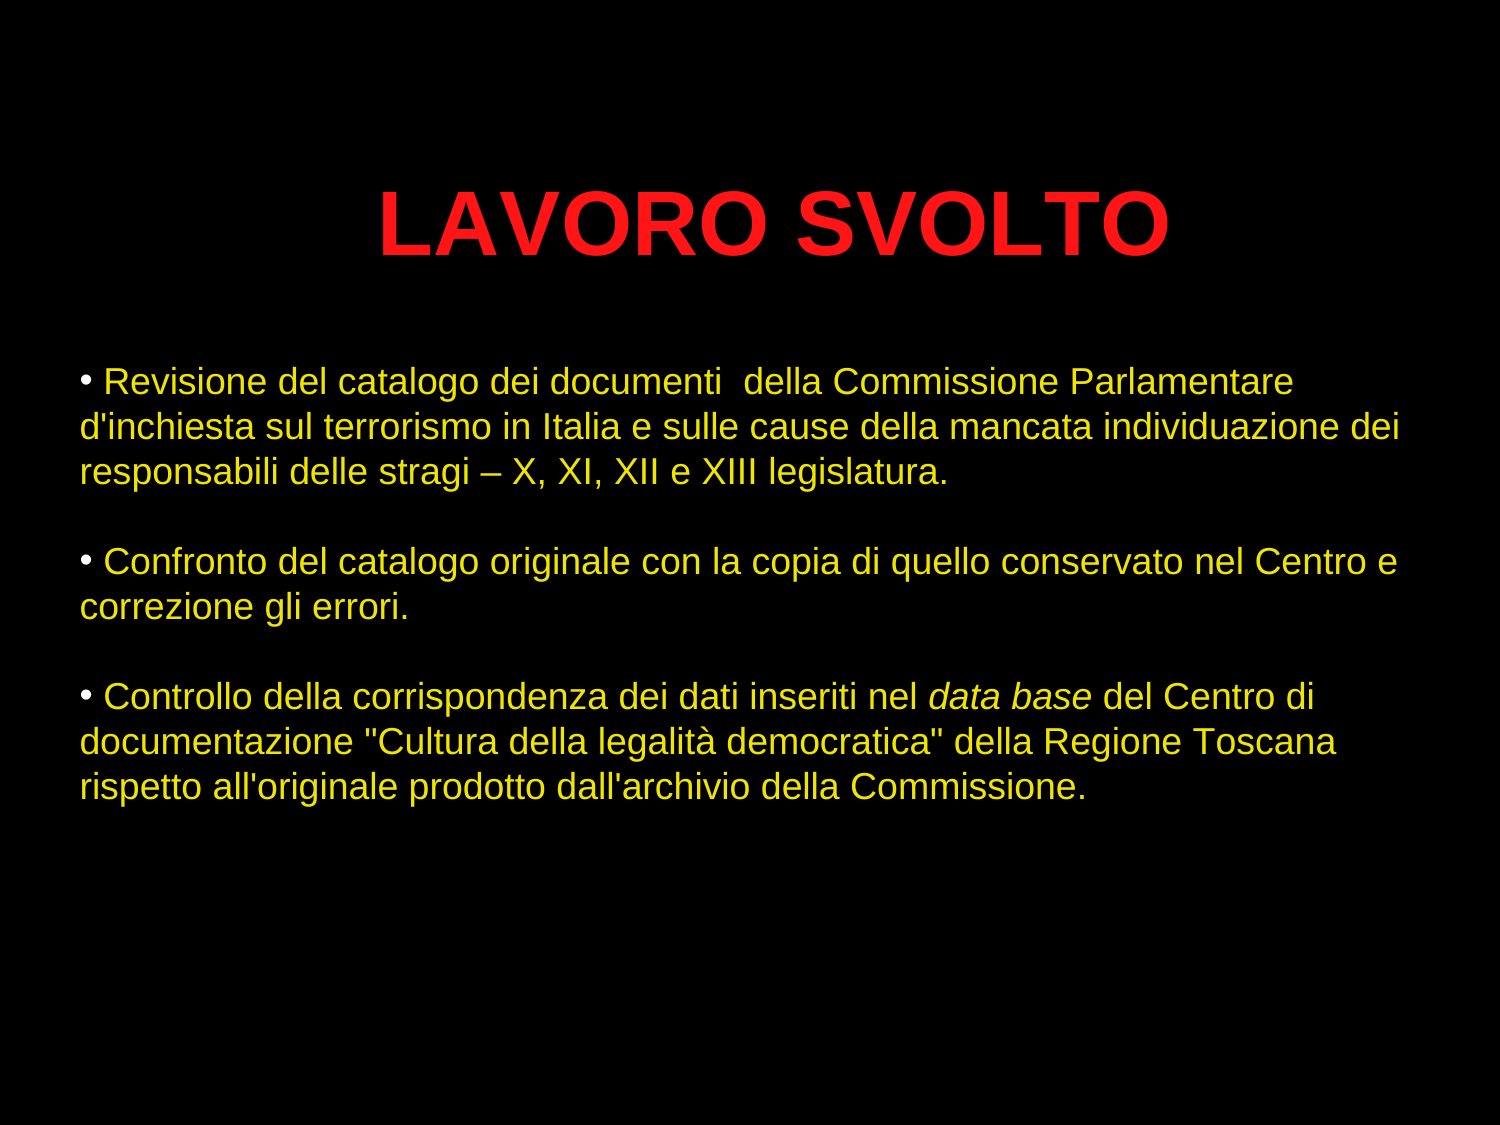

# LAVORO SVOLTO
 Revisione del catalogo dei documenti  della Commissione Parlamentare d'inchiesta sul terrorismo in Italia e sulle cause della mancata individuazione dei responsabili delle stragi – X, XI, XII e XIII legislatura.
 Confronto del catalogo originale con la copia di quello conservato nel Centro e correzione gli errori.
 Controllo della corrispondenza dei dati inseriti nel data base del Centro di documentazione "Cultura della legalità democratica" della Regione Toscana rispetto all'originale prodotto dall'archivio della Commissione.